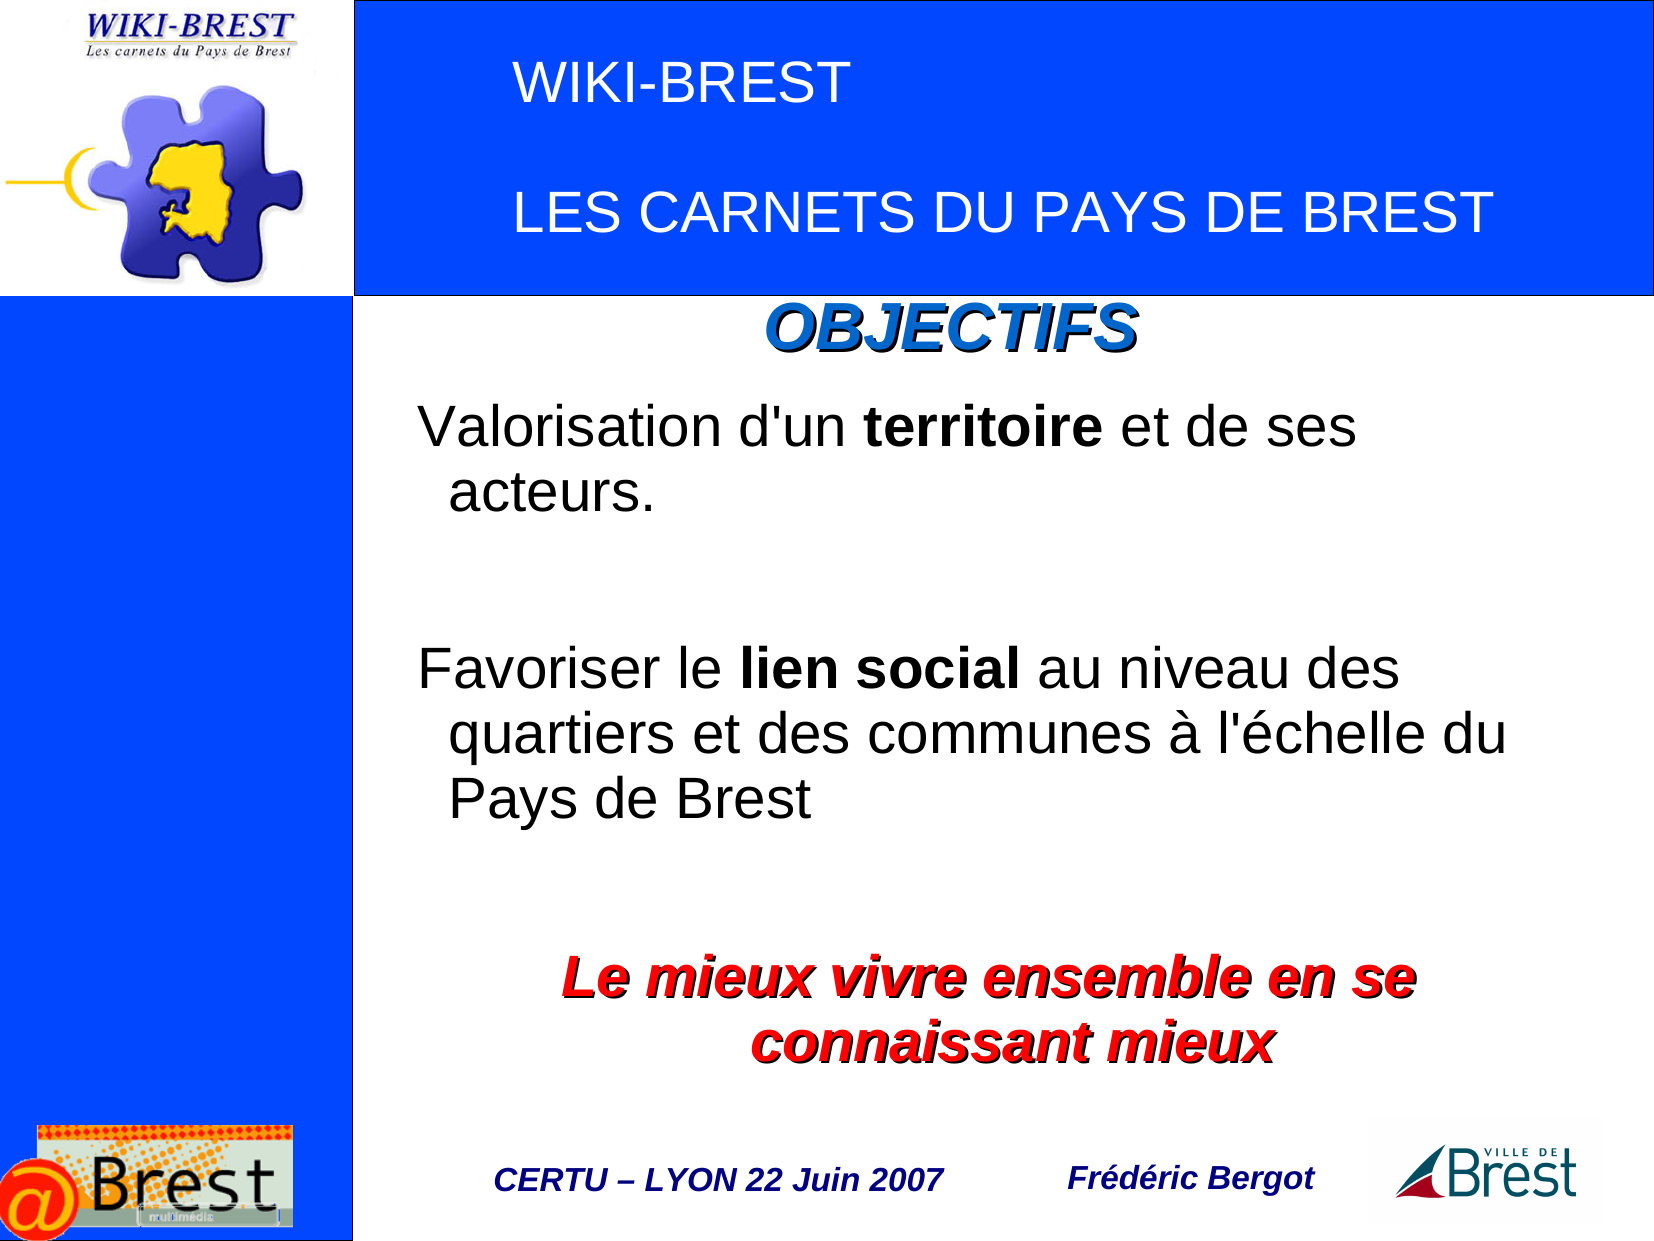

# OBJECTIFS
 Valorisation d'un territoire et de ses acteurs.
 Favoriser le lien social au niveau des quartiers et des communes à l'échelle du Pays de Brest
Le mieux vivre ensemble en se connaissant mieux